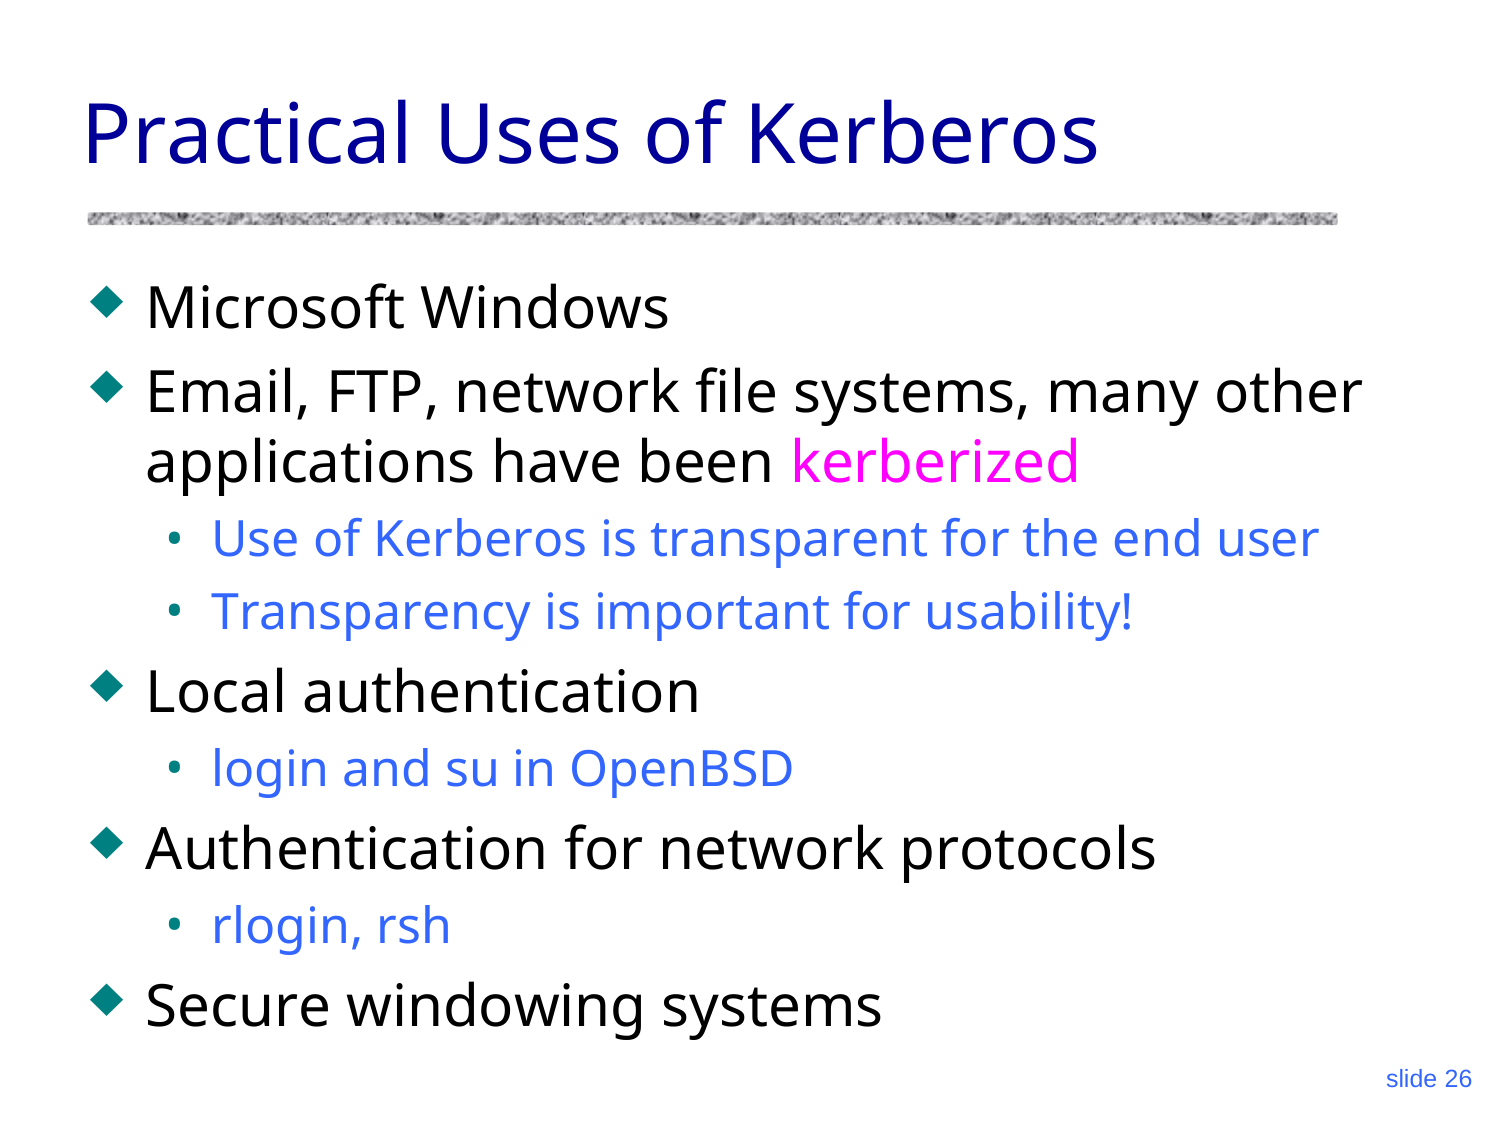

Practical Uses of Kerberos
Microsoft Windows
Email, FTP, network file systems, many other applications have been kerberized
Use of Kerberos is transparent for the end user
Transparency is important for usability!
Local authentication
login and su in OpenBSD
Authentication for network protocols
rlogin, rsh
Secure windowing systems
slide